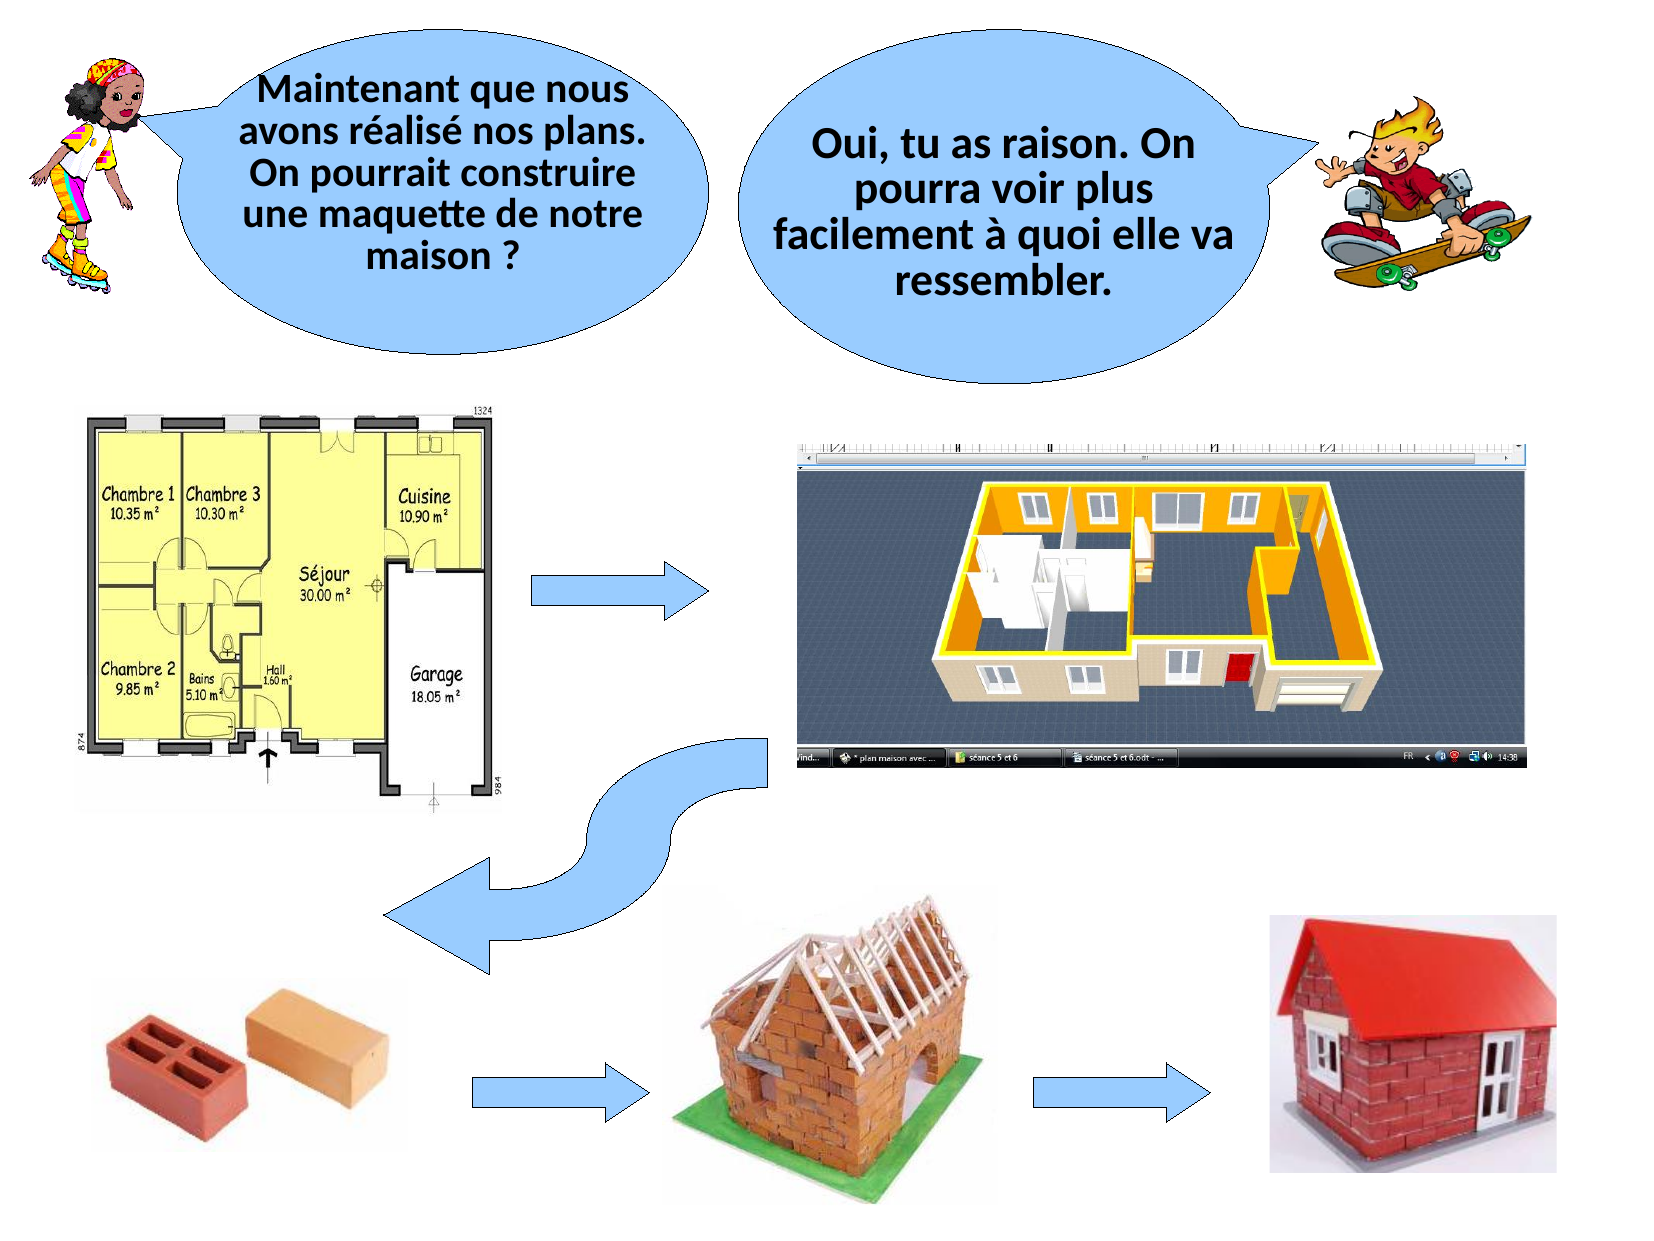

Maintenant que nous avons réalisé nos plans. On pourrait construire une maquette de notre maison ?
Oui, tu as raison. On pourra voir plus facilement à quoi elle va ressembler.